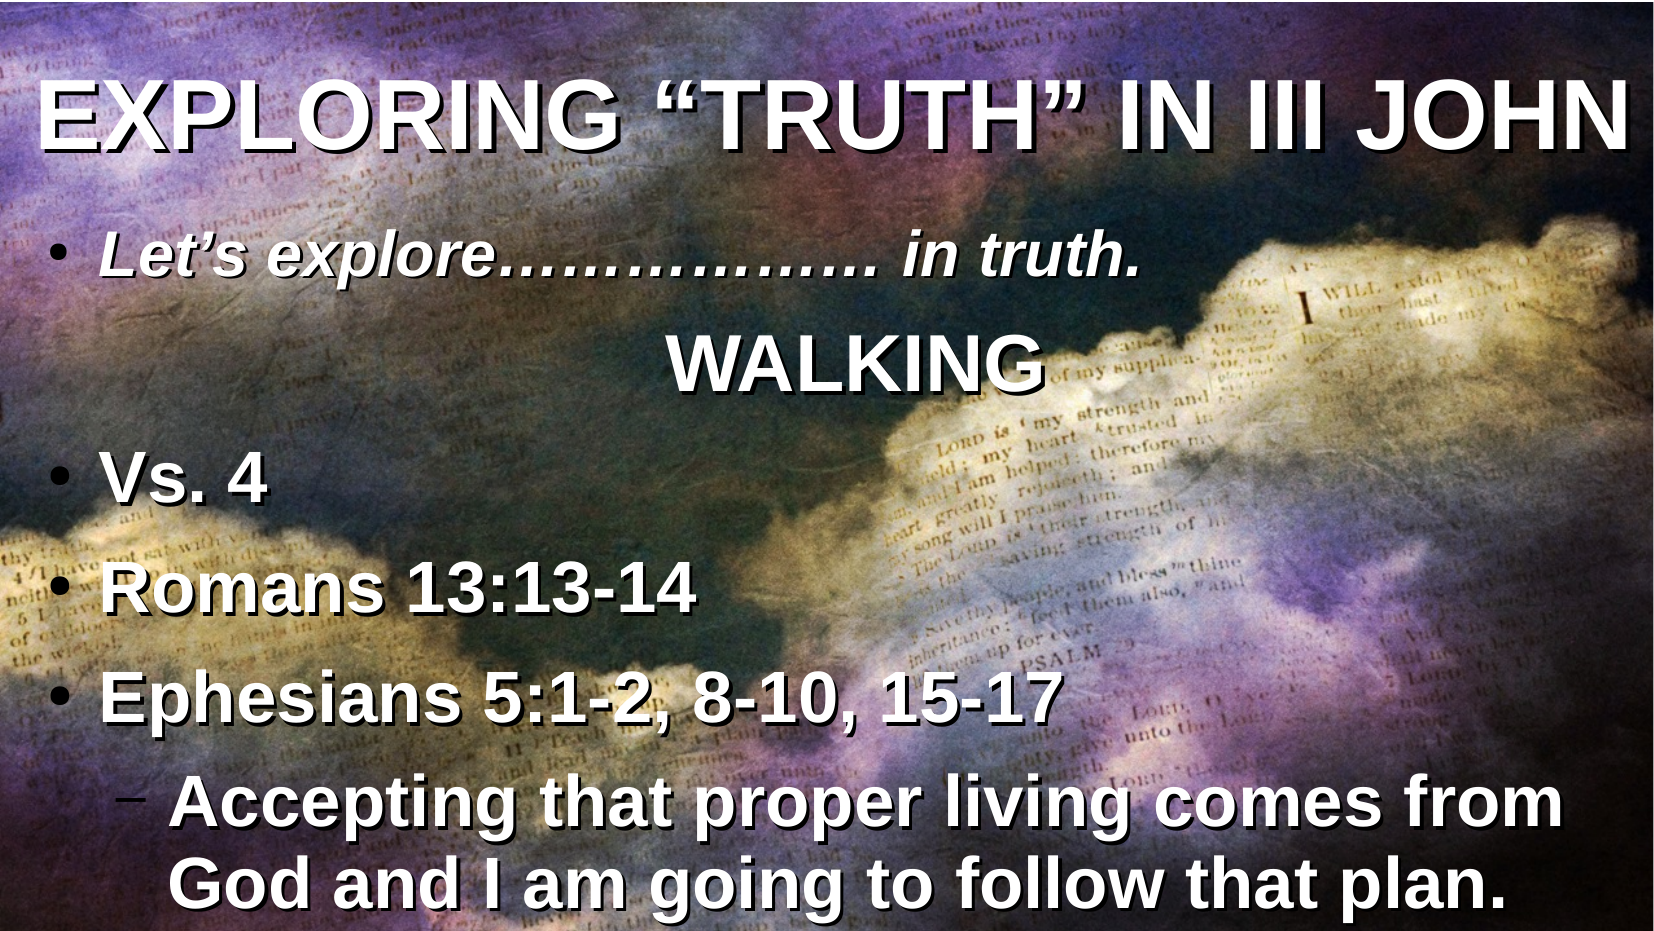

# EXPLORING “TRUTH” IN III JOHN
Let’s explore……………… in truth.
WALKING
Vs. 4
Romans 13:13-14
Ephesians 5:1-2, 8-10, 15-17
Accepting that proper living comes from God and I am going to follow that plan.